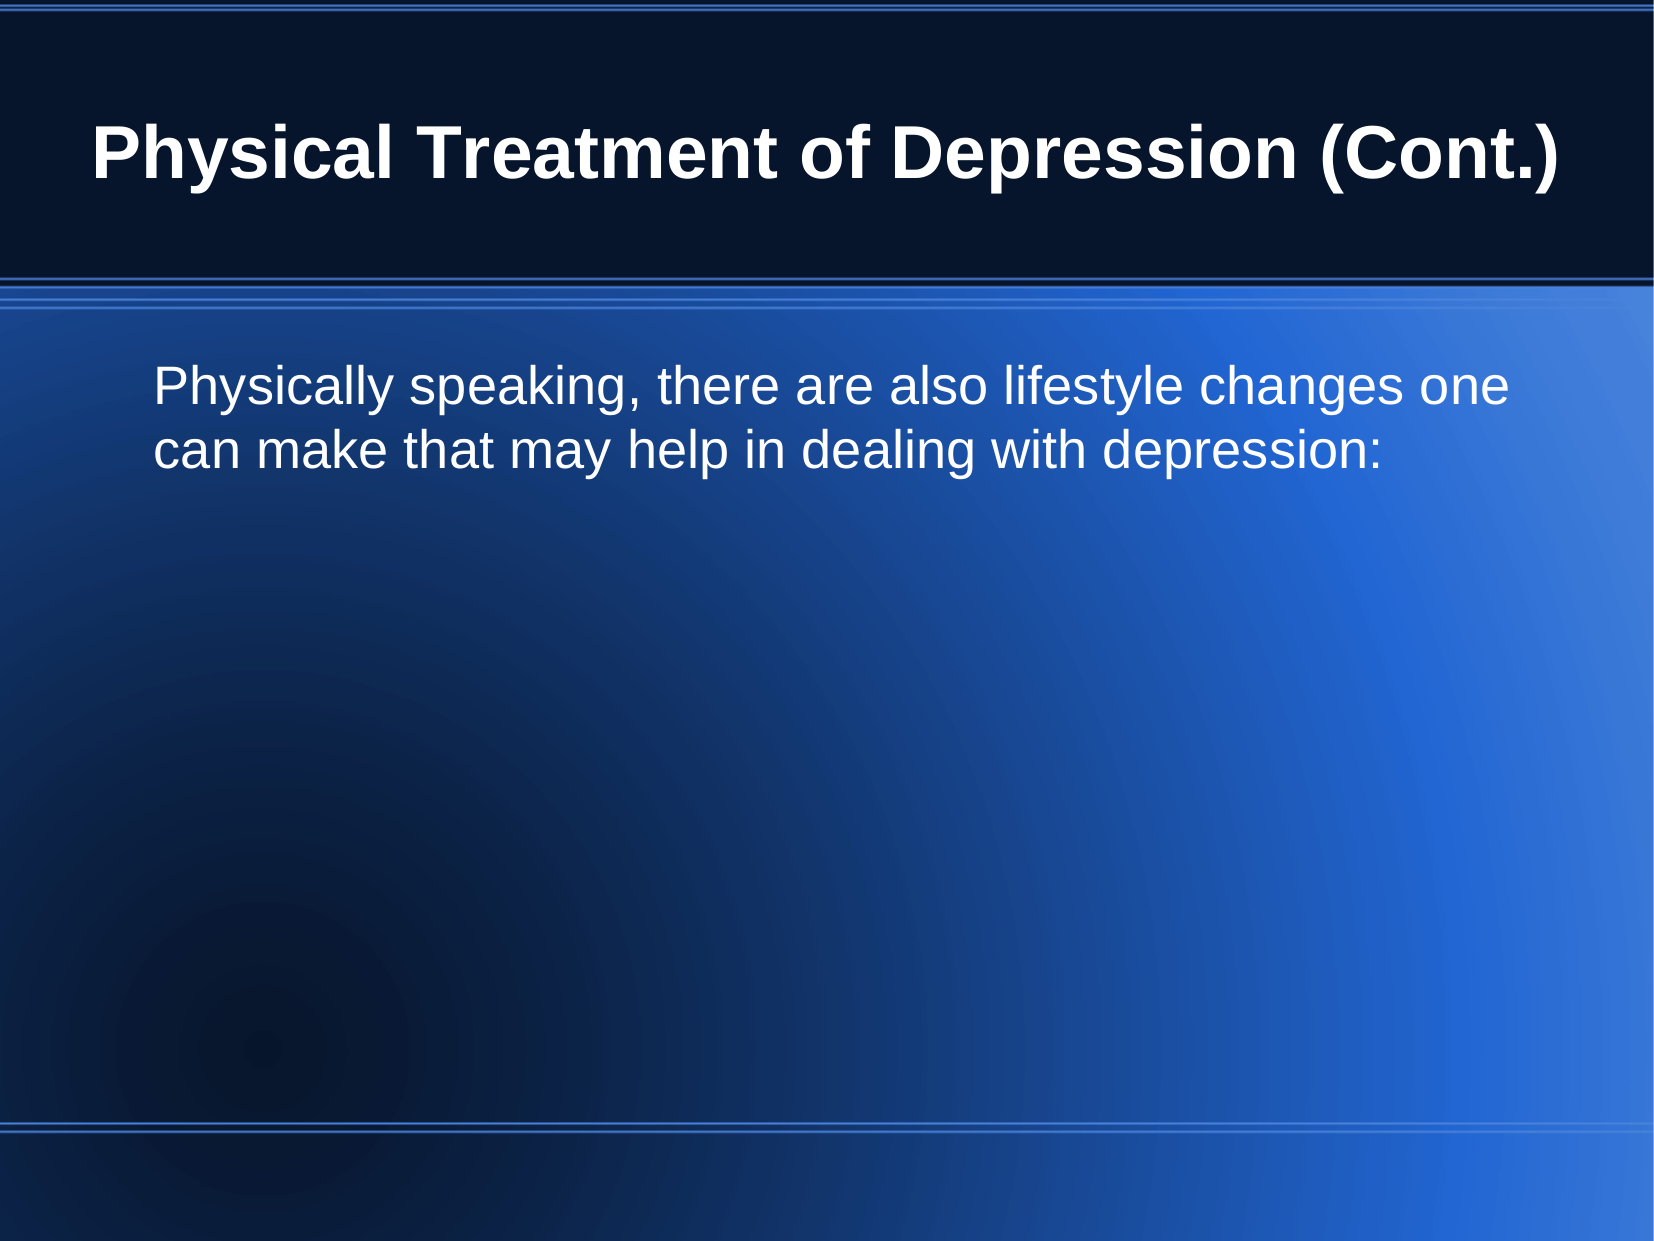

# Physical Treatment of Depression (Cont.)
Physically speaking, there are also lifestyle changes one can make that may help in dealing with depression: